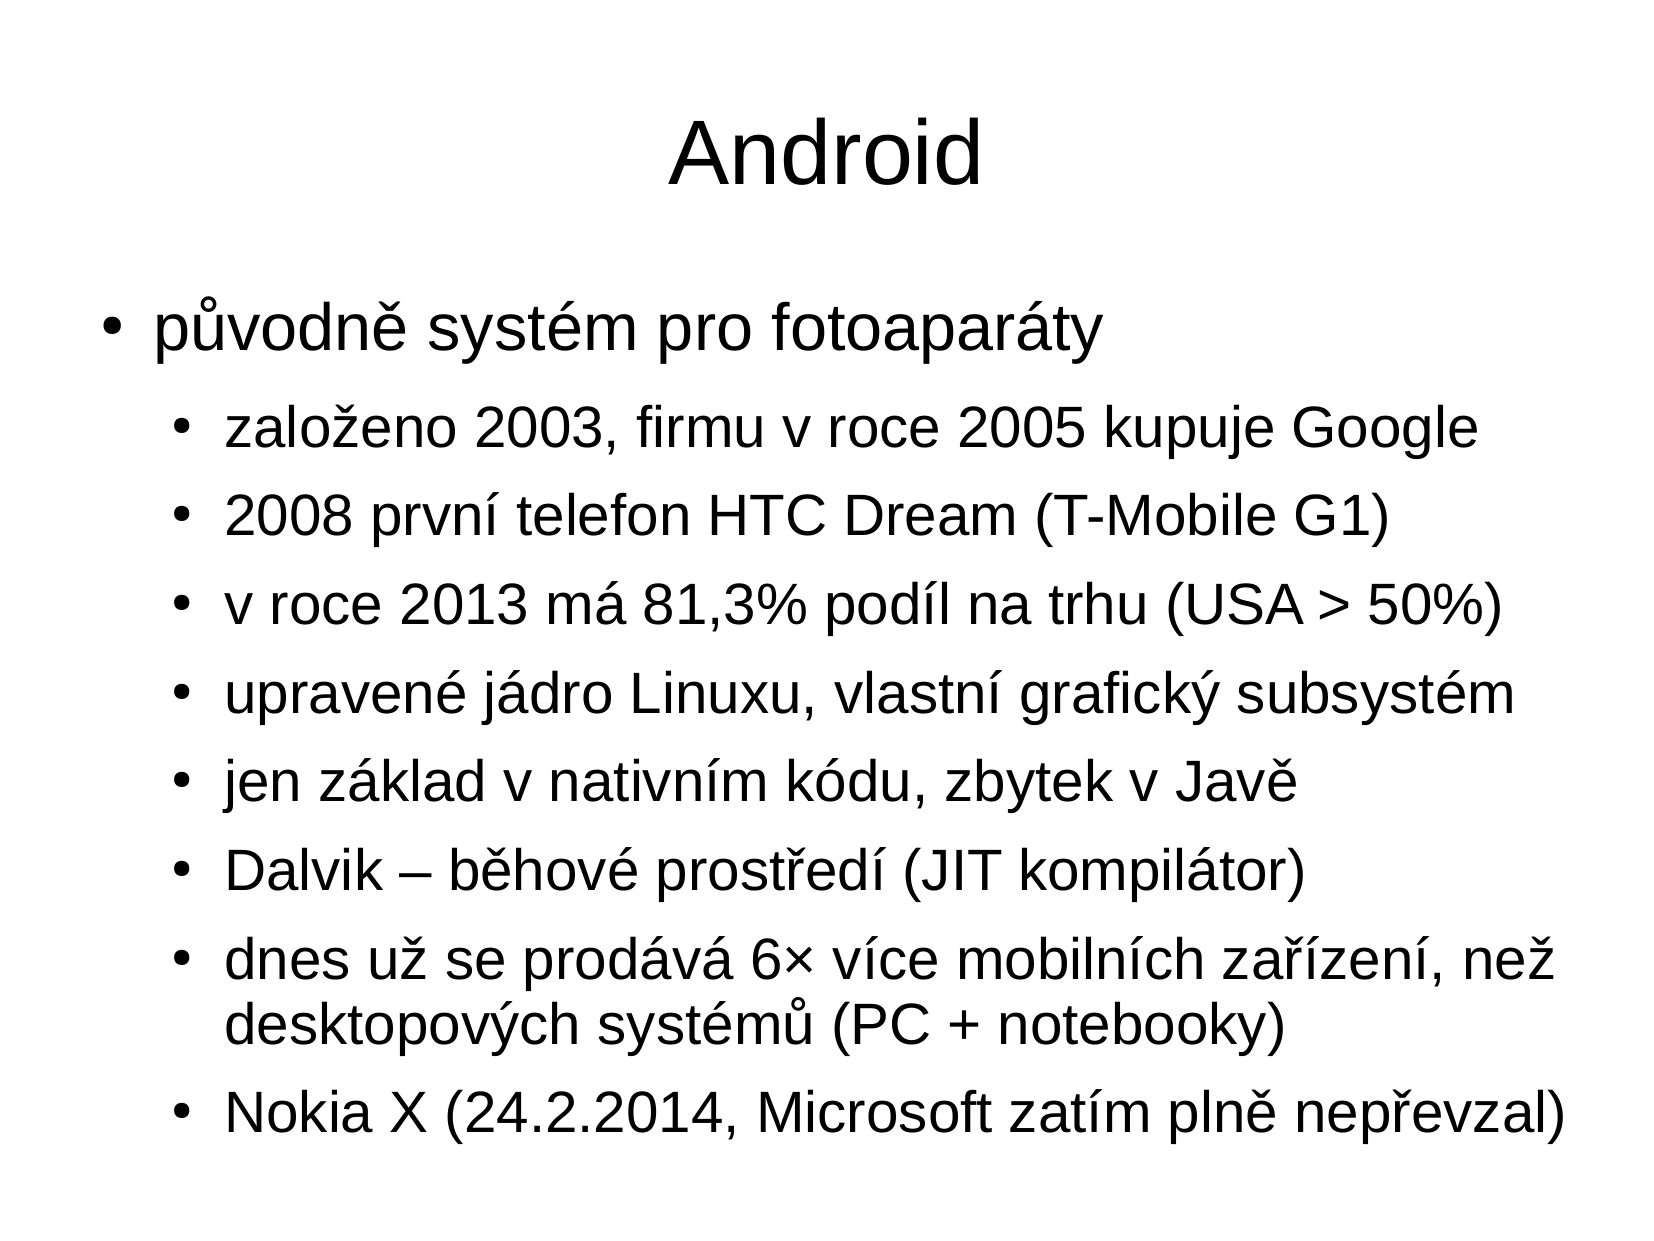

# Android
původně systém pro fotoaparáty
založeno 2003, firmu v roce 2005 kupuje Google
2008 první telefon HTC Dream (T-Mobile G1)
v roce 2013 má 81,3% podíl na trhu (USA > 50%)
upravené jádro Linuxu, vlastní grafický subsystém
jen základ v nativním kódu, zbytek v Javě
Dalvik – běhové prostředí (JIT kompilátor)
dnes už se prodává 6× více mobilních zařízení, než desktopových systémů (PC + notebooky)
Nokia X (24.2.2014, Microsoft zatím plně nepřevzal)